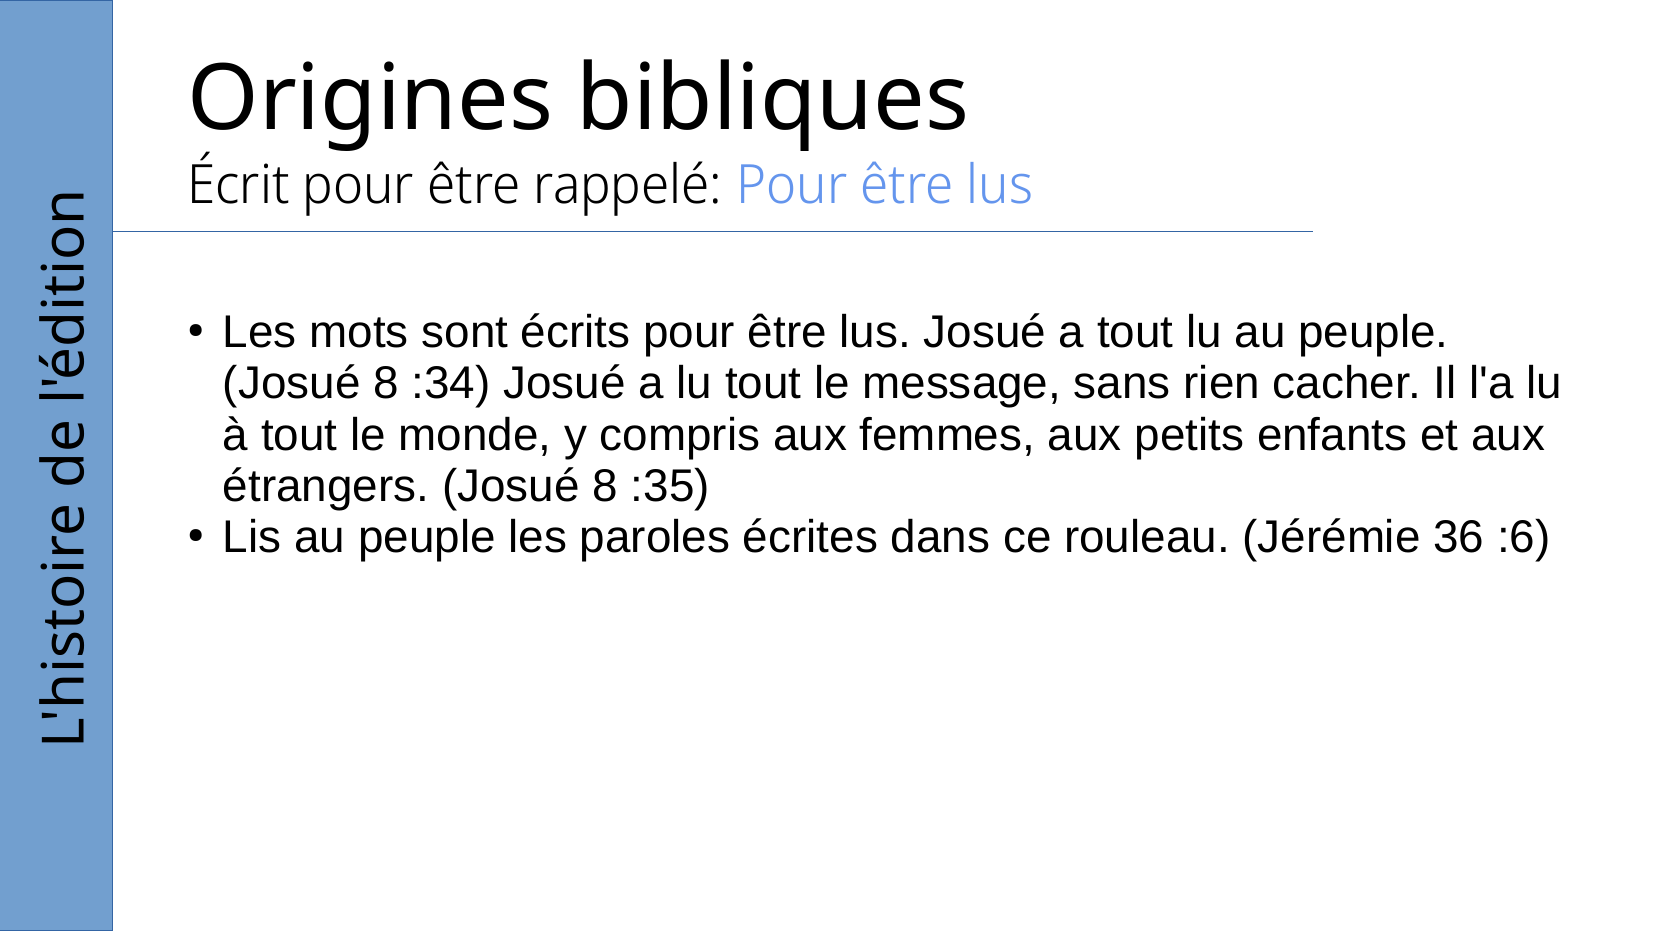

# Origines bibliques
Écrit pour être rappelé: Pour être lus
Les mots sont écrits pour être lus. Josué a tout lu au peuple. (Josué 8 :34) Josué a lu tout le message, sans rien cacher. Il l'a lu à tout le monde, y compris aux femmes, aux petits enfants et aux étrangers. (Josué 8 :35)
Lis au peuple les paroles écrites dans ce rouleau. (Jérémie 36 :6)
L'histoire de l'édition